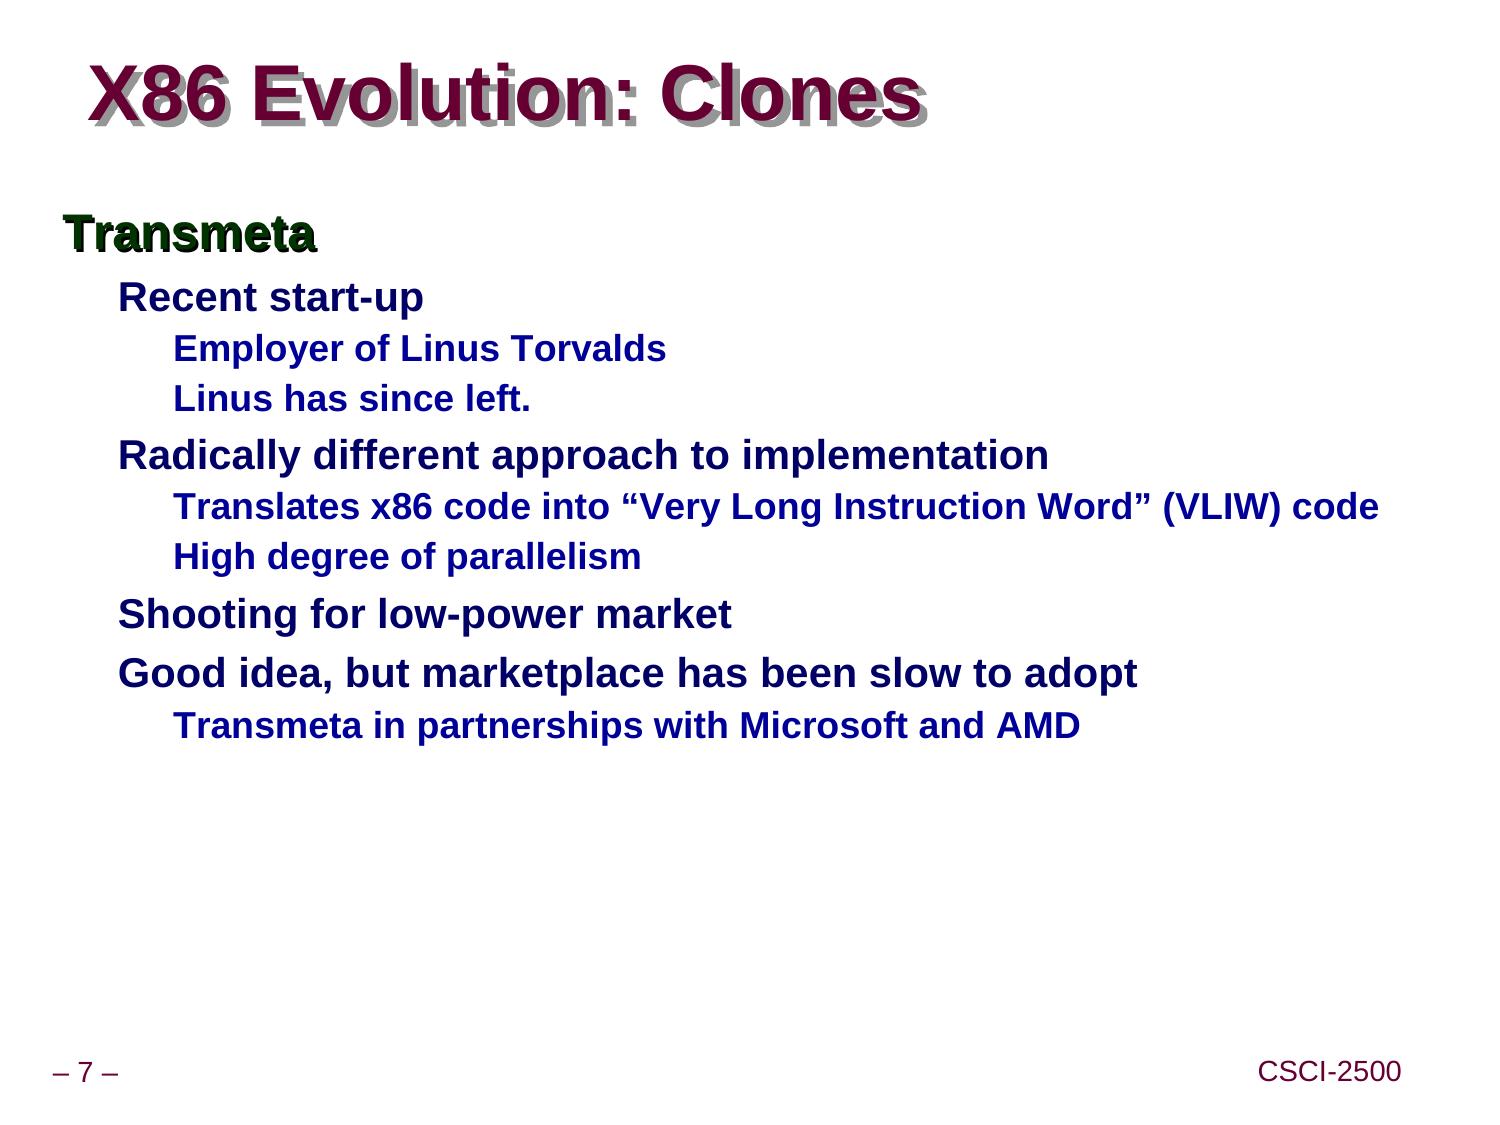

# X86 Evolution: Clones
Transmeta
Recent start-up
Employer of Linus Torvalds
Linus has since left.
Radically different approach to implementation
Translates x86 code into “Very Long Instruction Word” (VLIW) code
High degree of parallelism
Shooting for low-power market
Good idea, but marketplace has been slow to adopt
Transmeta in partnerships with Microsoft and AMD